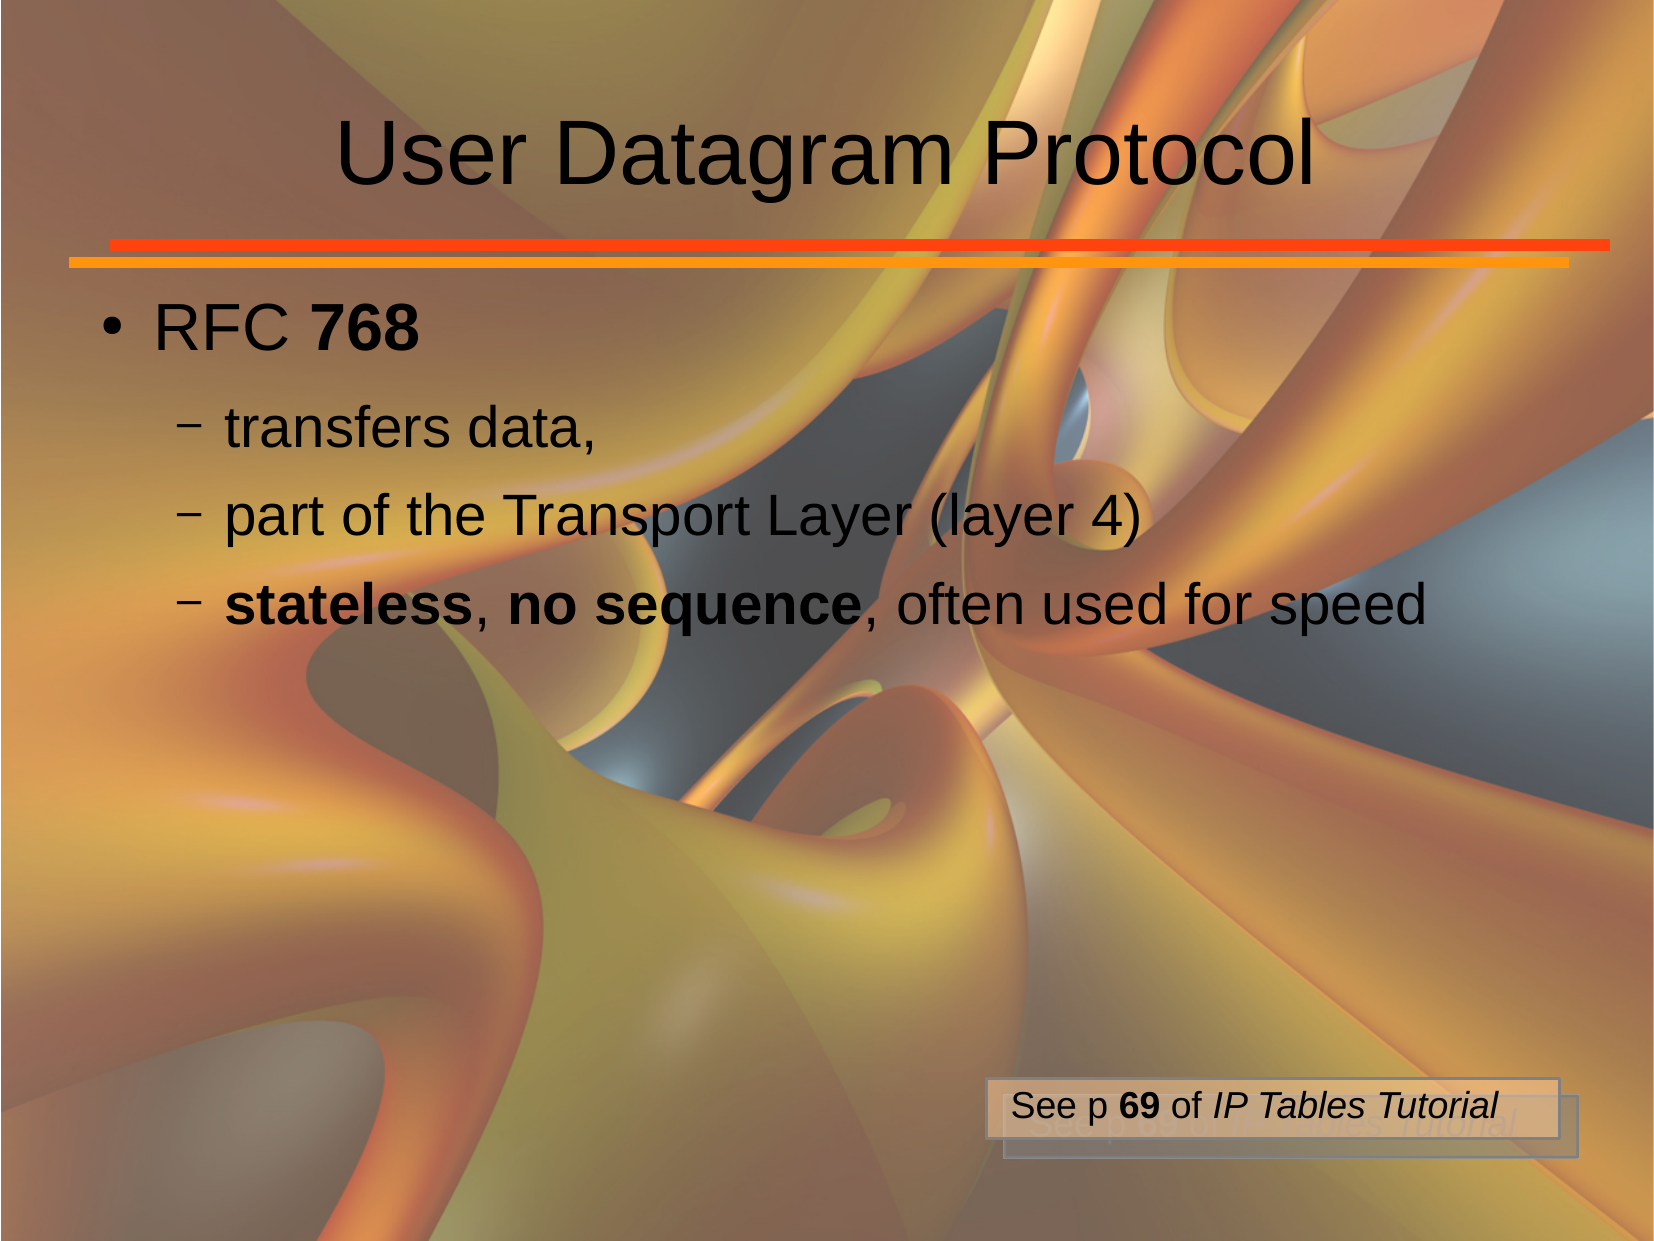

# User Datagram Protocol
RFC 768
transfers data,
part of the Transport Layer (layer 4)
stateless, no sequence, often used for speed
 See p 69 of IP Tables Tutorial